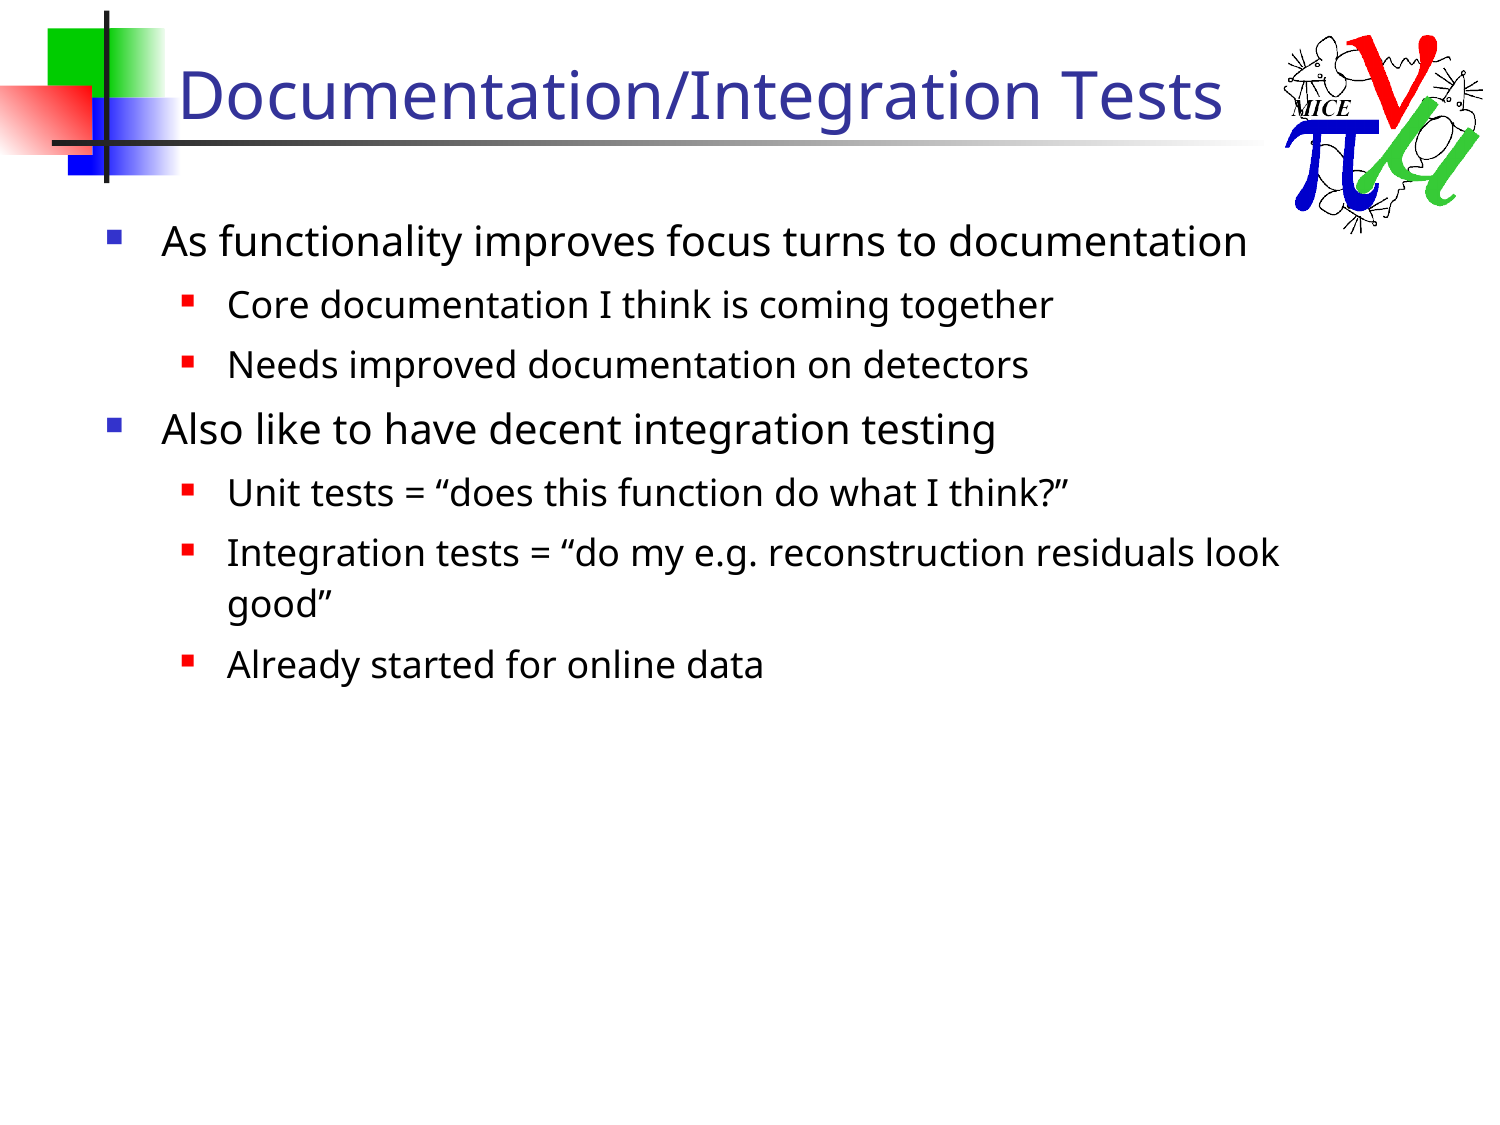

# Documentation/Integration Tests
As functionality improves focus turns to documentation
Core documentation I think is coming together
Needs improved documentation on detectors
Also like to have decent integration testing
Unit tests = “does this function do what I think?”
Integration tests = “do my e.g. reconstruction residuals look good”
Already started for online data